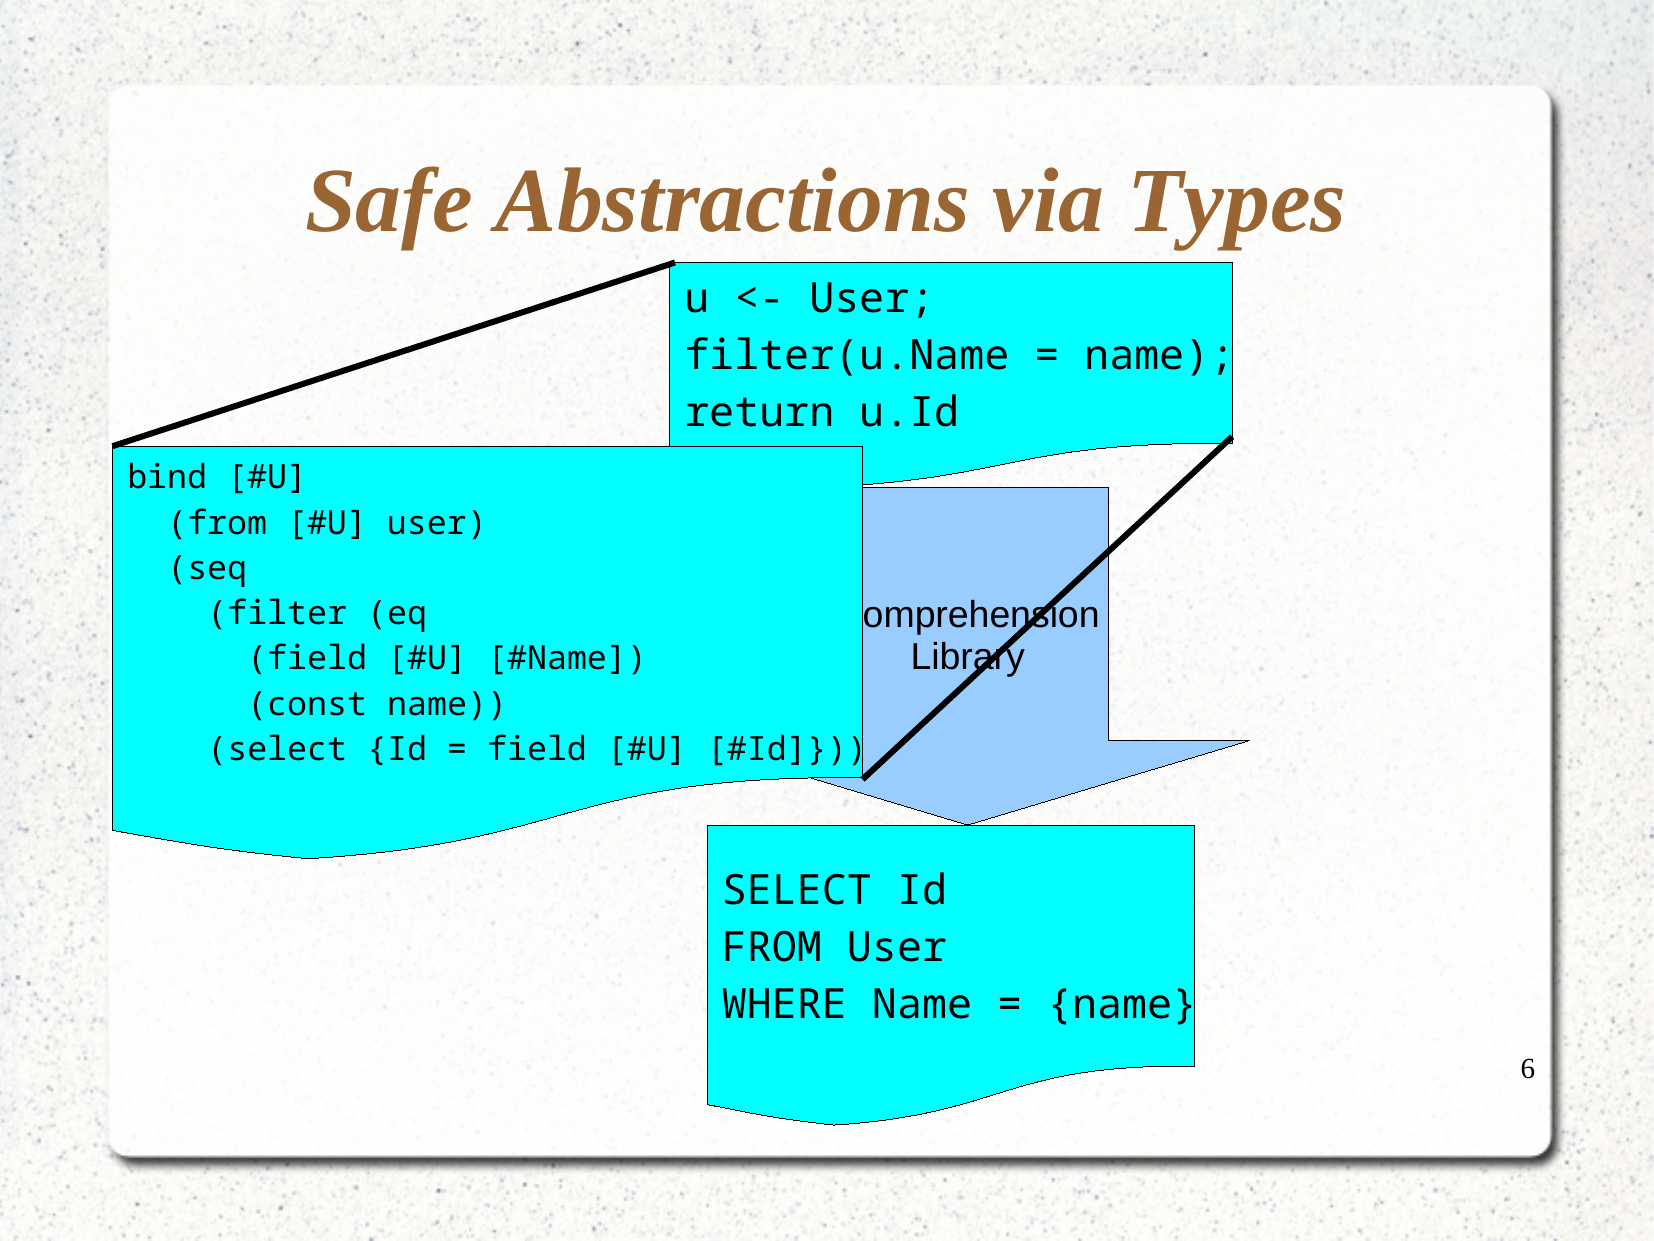

# Safe Abstractions via Types
bind [#U]
 (from [#U] user)
 (seq
 (filter (eq
 (field [#U] [#Name])
 (const name))
 (select {Id = field [#U] [#Id]}))
u <- User;
filter(u.Name = name);
return u.Id
u <- User;
filter(u.Name = name);
return u.Id
Comprehension
Library
SELECT Id
FROM User
WHERE Name = {name}
6